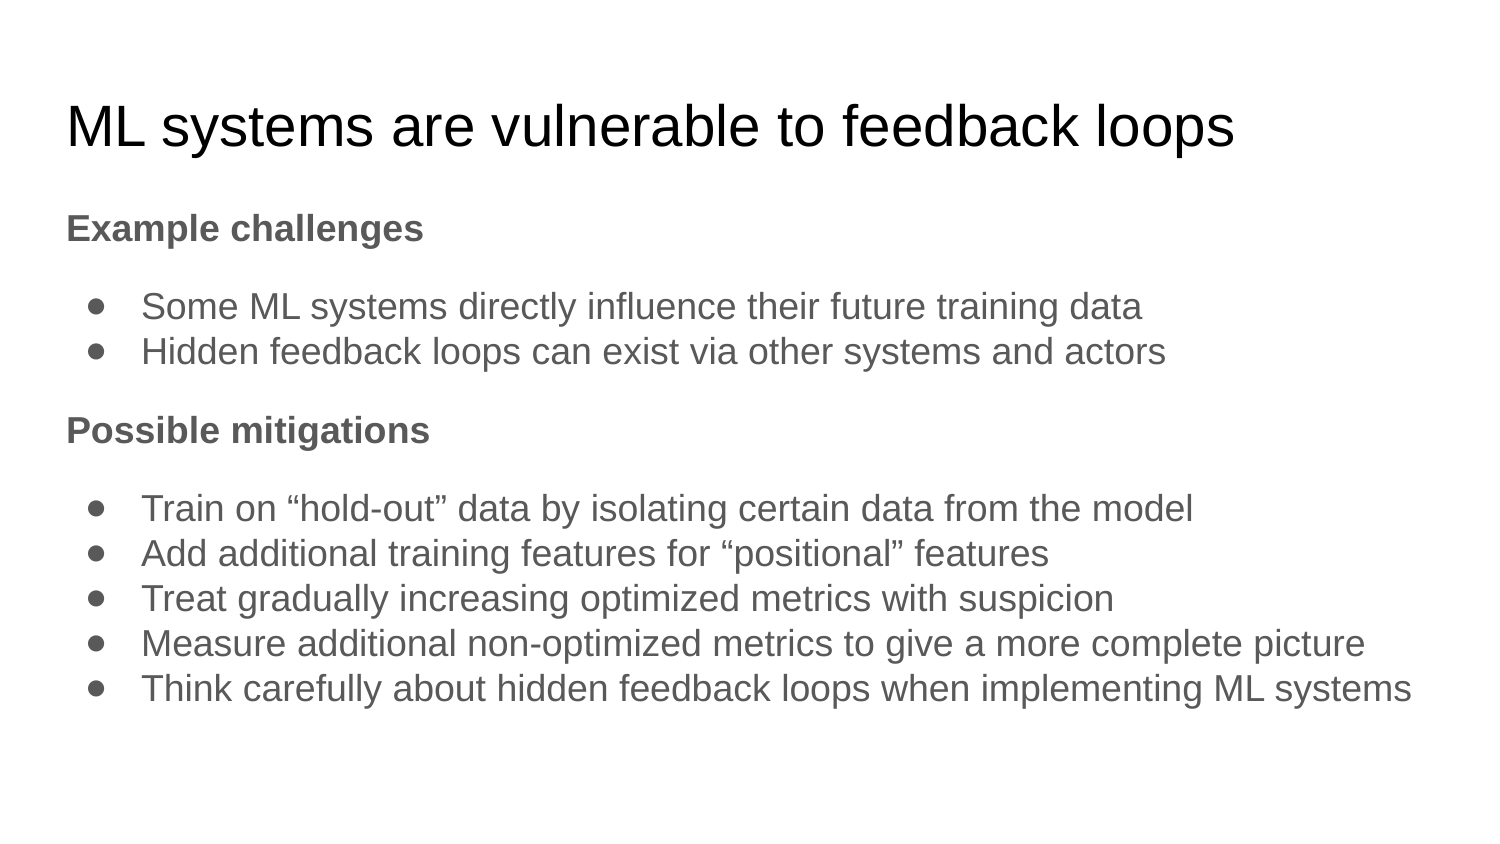

# ML systems are vulnerable to feedback loops
Example challenges
Some ML systems directly influence their future training data
Hidden feedback loops can exist via other systems and actors
Possible mitigations
Train on “hold-out” data by isolating certain data from the model
Add additional training features for “positional” features
Treat gradually increasing optimized metrics with suspicion
Measure additional non-optimized metrics to give a more complete picture
Think carefully about hidden feedback loops when implementing ML systems